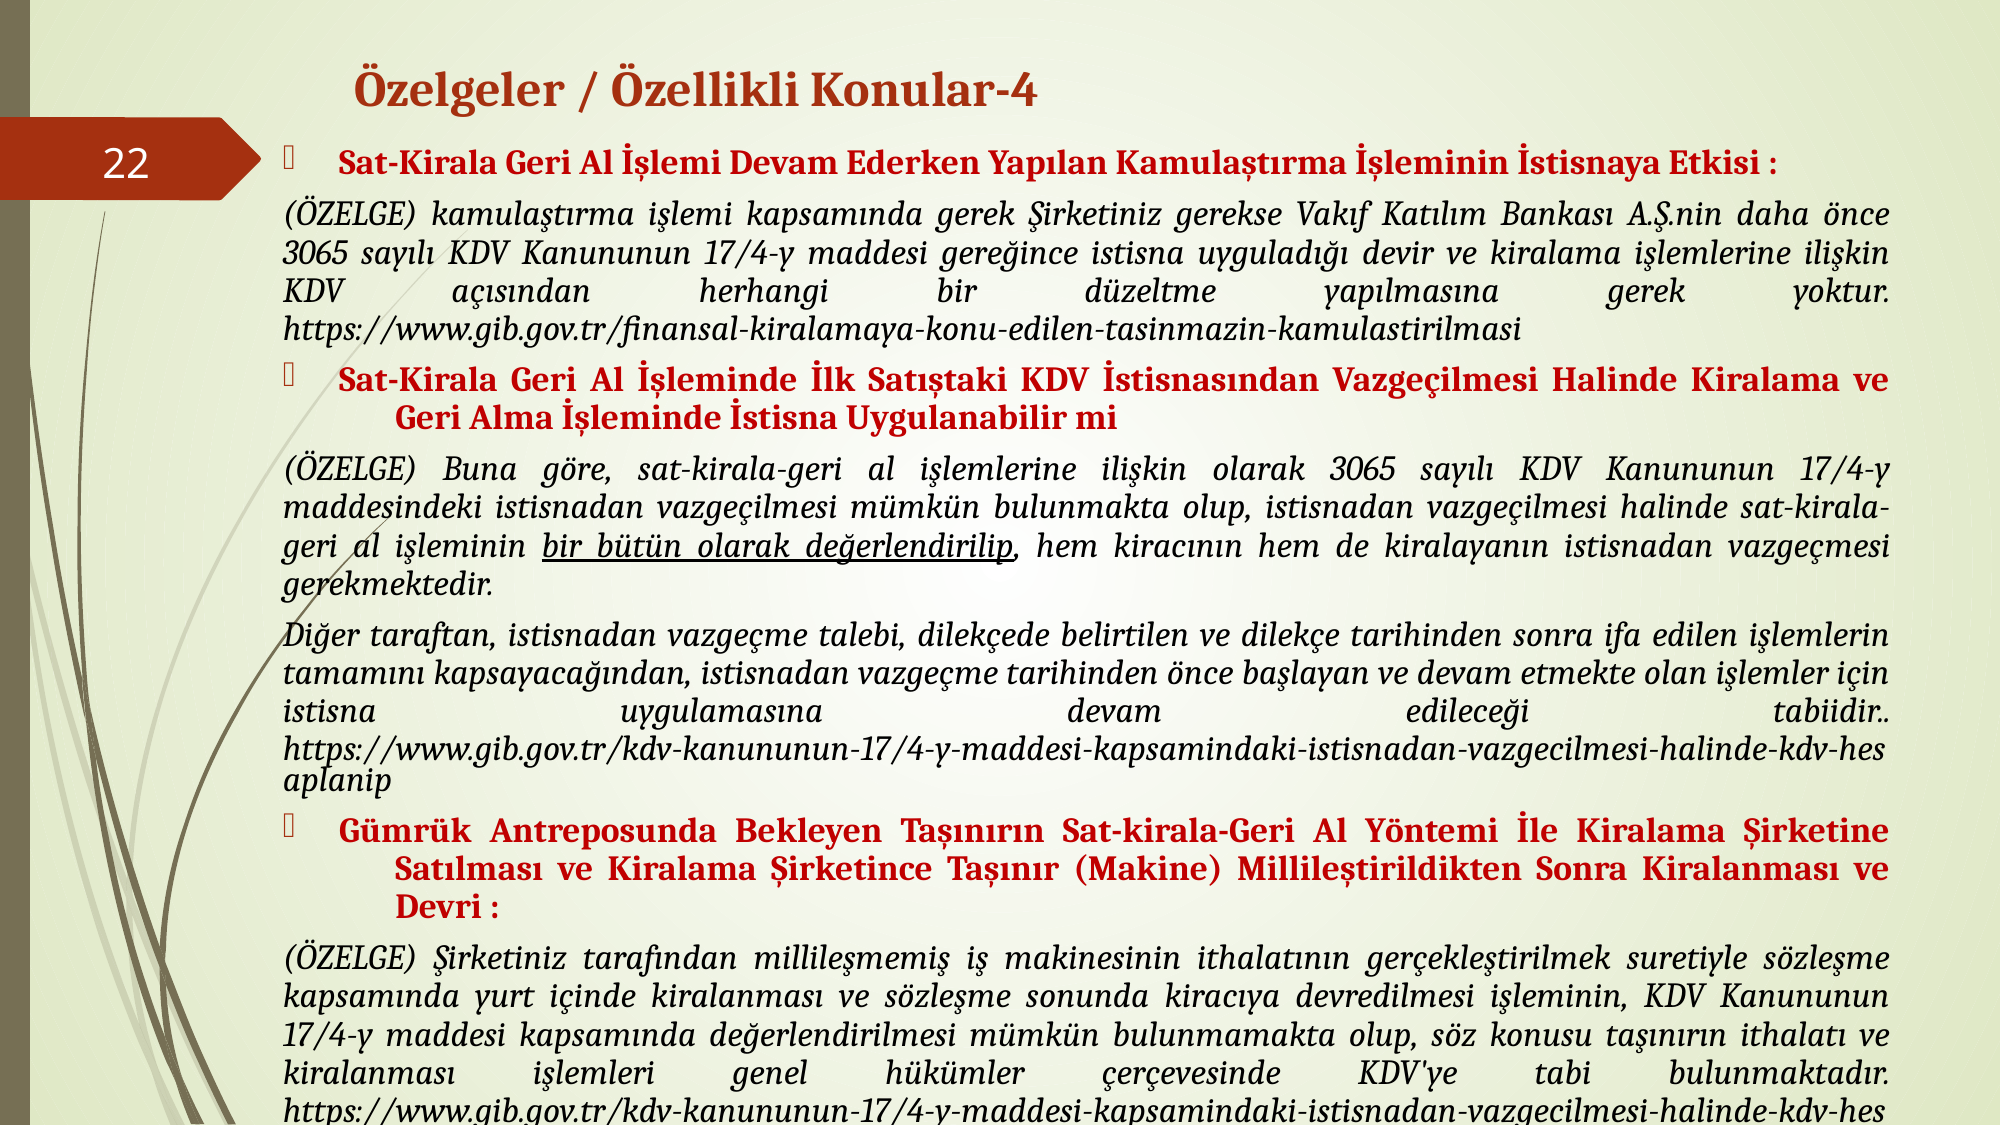

# Özelgeler / Özellikli Konular-4
Sat-Kirala Geri Al İşlemi Devam Ederken Yapılan Kamulaştırma İşleminin İstisnaya Etkisi :
(ÖZELGE) kamulaştırma işlemi kapsamında gerek Şirketiniz gerekse Vakıf Katılım Bankası A.Ş.nin daha önce 3065 sayılı KDV Kanununun 17/4-y maddesi gereğince istisna uyguladığı devir ve kiralama işlemlerine ilişkin KDV açısından herhangi bir düzeltme yapılmasına gerek yoktur. https://www.gib.gov.tr/finansal-kiralamaya-konu-edilen-tasinmazin-kamulastirilmasi
Sat-Kirala Geri Al İşleminde İlk Satıştaki KDV İstisnasından Vazgeçilmesi Halinde Kiralama ve Geri Alma İşleminde İstisna Uygulanabilir mi
(ÖZELGE) Buna göre, sat-kirala-geri al işlemlerine ilişkin olarak 3065 sayılı KDV Kanununun 17/4-y maddesindeki istisnadan vazgeçilmesi mümkün bulunmakta olup, istisnadan vazgeçilmesi halinde sat-kirala-geri al işleminin bir bütün olarak değerlendirilip, hem kiracının hem de kiralayanın istisnadan vazgeçmesi gerekmektedir.
Diğer taraftan, istisnadan vazgeçme talebi, dilekçede belirtilen ve dilekçe tarihinden sonra ifa edilen işlemlerin tamamını kapsayacağından, istisnadan vazgeçme tarihinden önce başlayan ve devam etmekte olan işlemler için istisna uygulamasına devam edileceği tabiidir.. https://www.gib.gov.tr/kdv-kanununun-17/4-y-maddesi-kapsamindaki-istisnadan-vazgecilmesi-halinde-kdv-hesaplanip
Gümrük Antreposunda Bekleyen Taşınırın Sat-kirala-Geri Al Yöntemi İle Kiralama Şirketine Satılması ve Kiralama Şirketince Taşınır (Makine) Millileştirildikten Sonra Kiralanması ve Devri :
(ÖZELGE) Şirketiniz tarafından millileşmemiş iş makinesinin ithalatının gerçekleştirilmek suretiyle sözleşme kapsamında yurt içinde kiralanması ve sözleşme sonunda kiracıya devredilmesi işleminin, KDV Kanununun 17/4-y maddesi kapsamında değerlendirilmesi mümkün bulunmamakta olup, söz konusu taşınırın ithalatı ve kiralanması işlemleri genel hükümler çerçevesinde KDV'ye tabi bulunmaktadır. https://www.gib.gov.tr/kdv-kanununun-17/4-y-maddesi-kapsamindaki-istisnadan-vazgecilmesi-halinde-kdv-hesaplanip